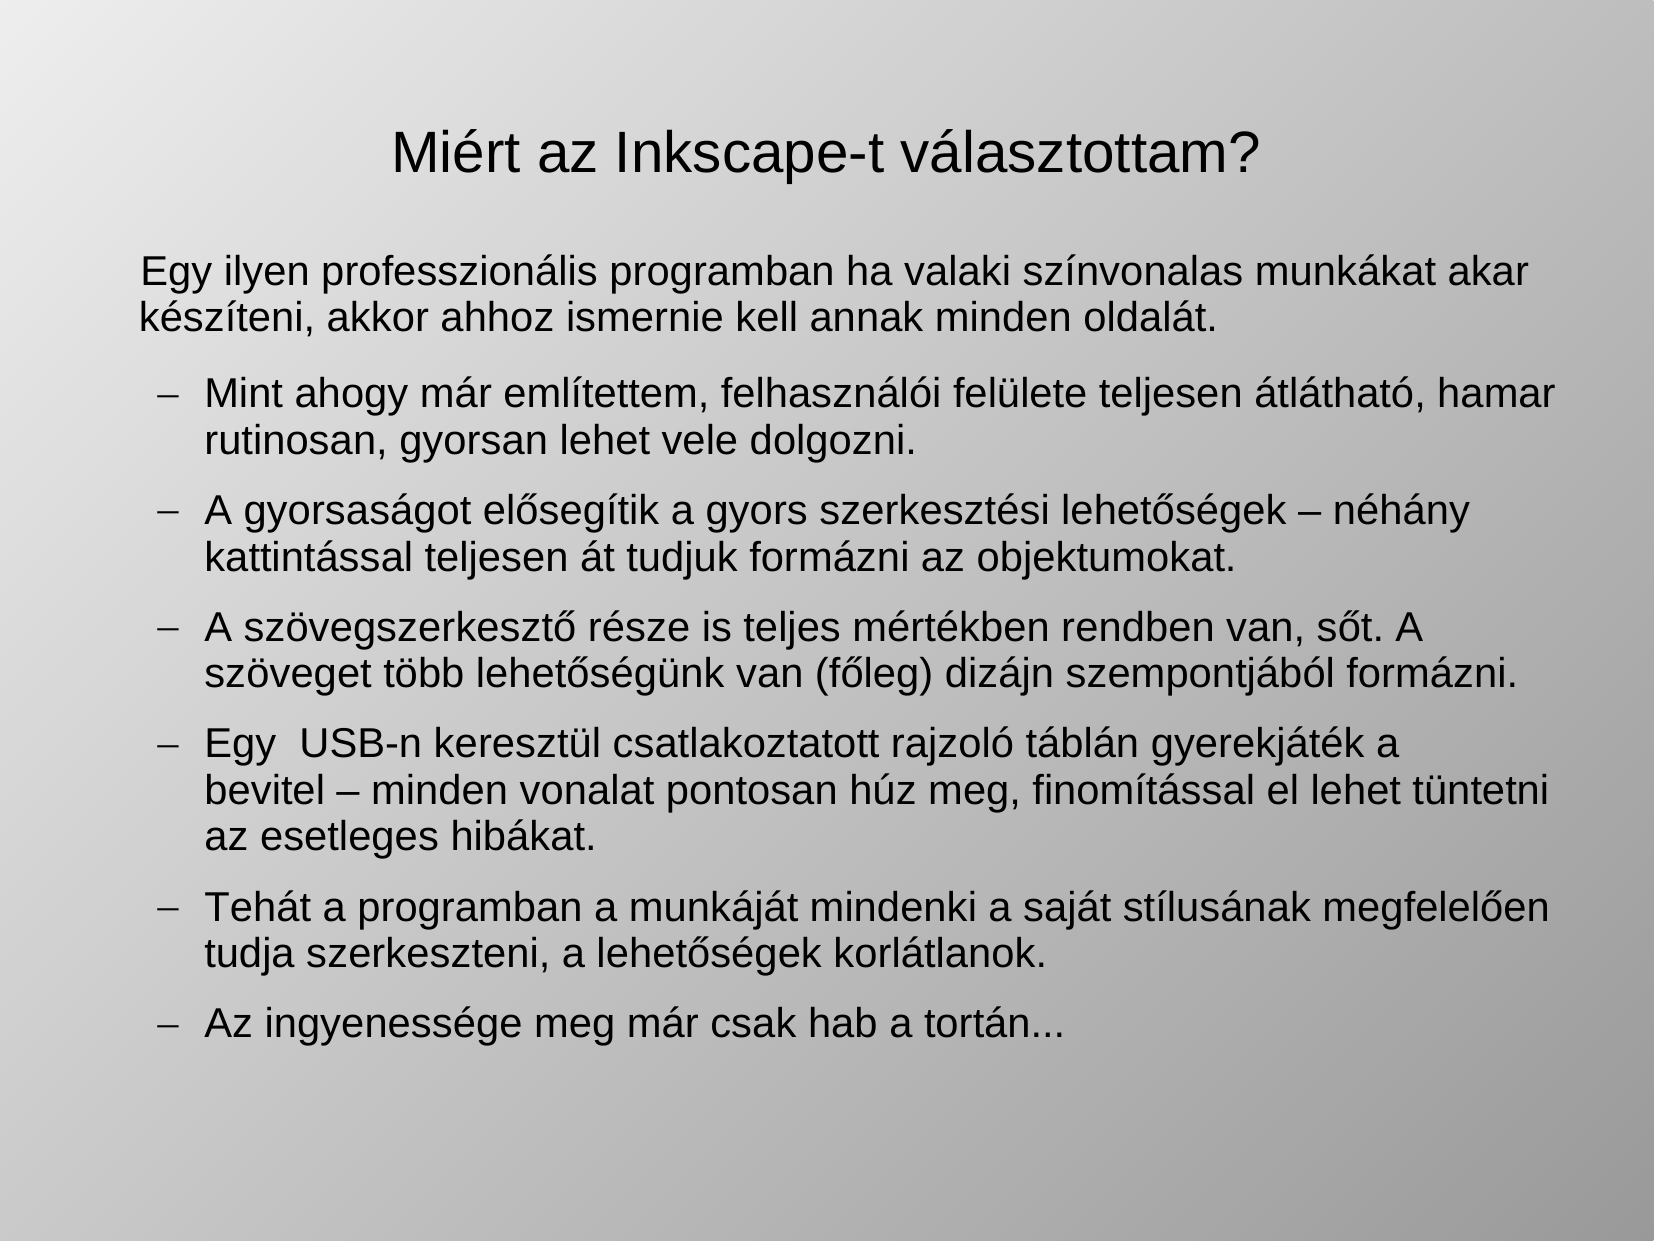

# Miért az Inkscape-t választottam?
 Egy ilyen professzionális programban ha valaki színvonalas munkákat akar készíteni, akkor ahhoz ismernie kell annak minden oldalát.
Mint ahogy már említettem, felhasználói felülete teljesen átlátható, hamar rutinosan, gyorsan lehet vele dolgozni.
A gyorsaságot elősegítik a gyors szerkesztési lehetőségek – néhány kattintással teljesen át tudjuk formázni az objektumokat.
A szövegszerkesztő része is teljes mértékben rendben van, sőt. A szöveget több lehetőségünk van (főleg) dizájn szempontjából formázni.
Egy USB-n keresztül csatlakoztatott rajzoló táblán gyerekjáték a
bevitel – minden vonalat pontosan húz meg, finomítással el lehet tüntetni az esetleges hibákat.
Tehát a programban a munkáját mindenki a saját stílusának megfelelően tudja szerkeszteni, a lehetőségek korlátlanok.
Az ingyenessége meg már csak hab a tortán...